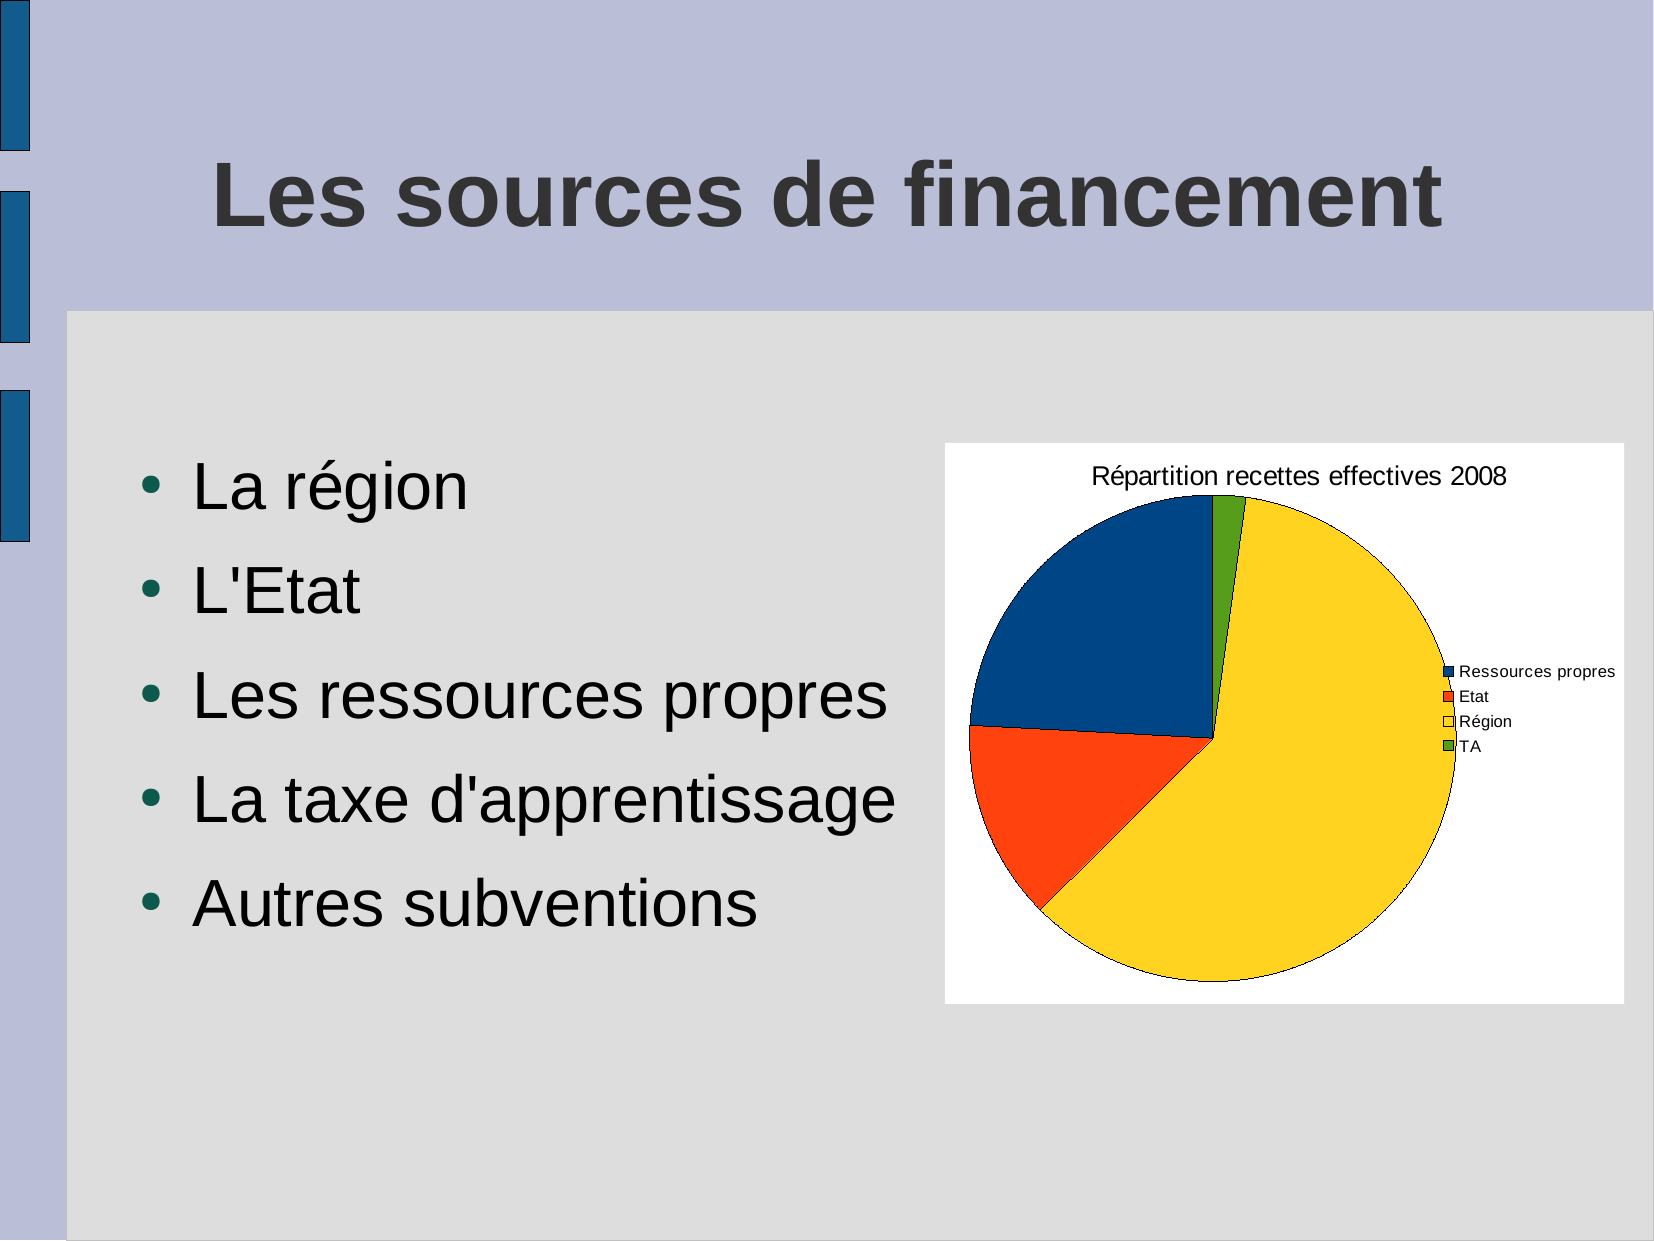

# Les sources de financement
La région
L'Etat
Les ressources propres
La taxe d'apprentissage
Autres subventions
### Chart: Répartition recettes effectives 2008
| Category | total |
|---|---|
| Ressources propres | 200000.0 |
| Etat | 110000.0 |
| Région | 500000.0 |
| TA | 18000.0 |